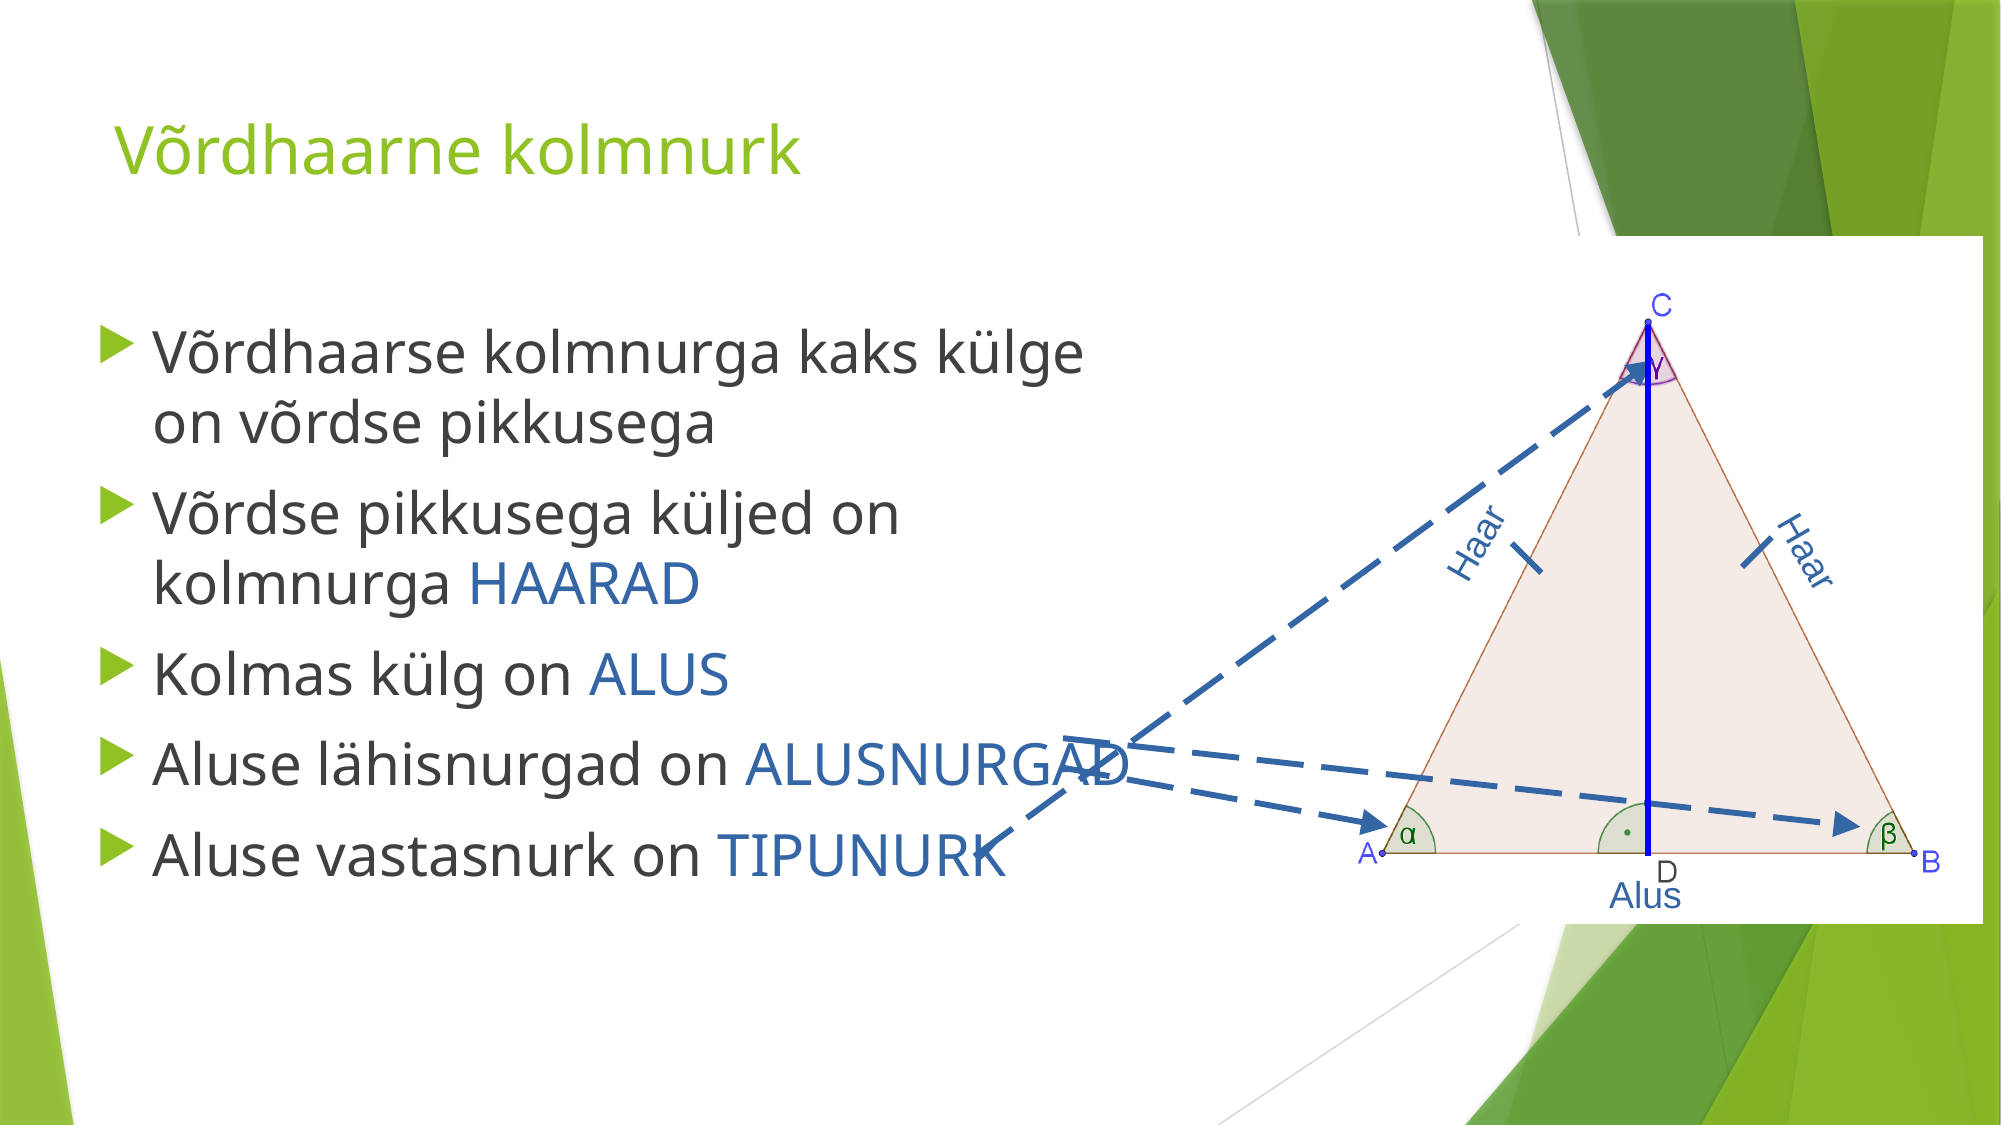

# Võrdhaarne kolmnurk
Võrdhaarse kolmnurga kaks külge on võrdse pikkusega
Võrdse pikkusega küljed on kolmnurga HAARAD
Kolmas külg on ALUS
Aluse lähisnurgad on ALUSNURGAD
Aluse vastasnurk on TIPUNURK
Haar
Haar
Alus